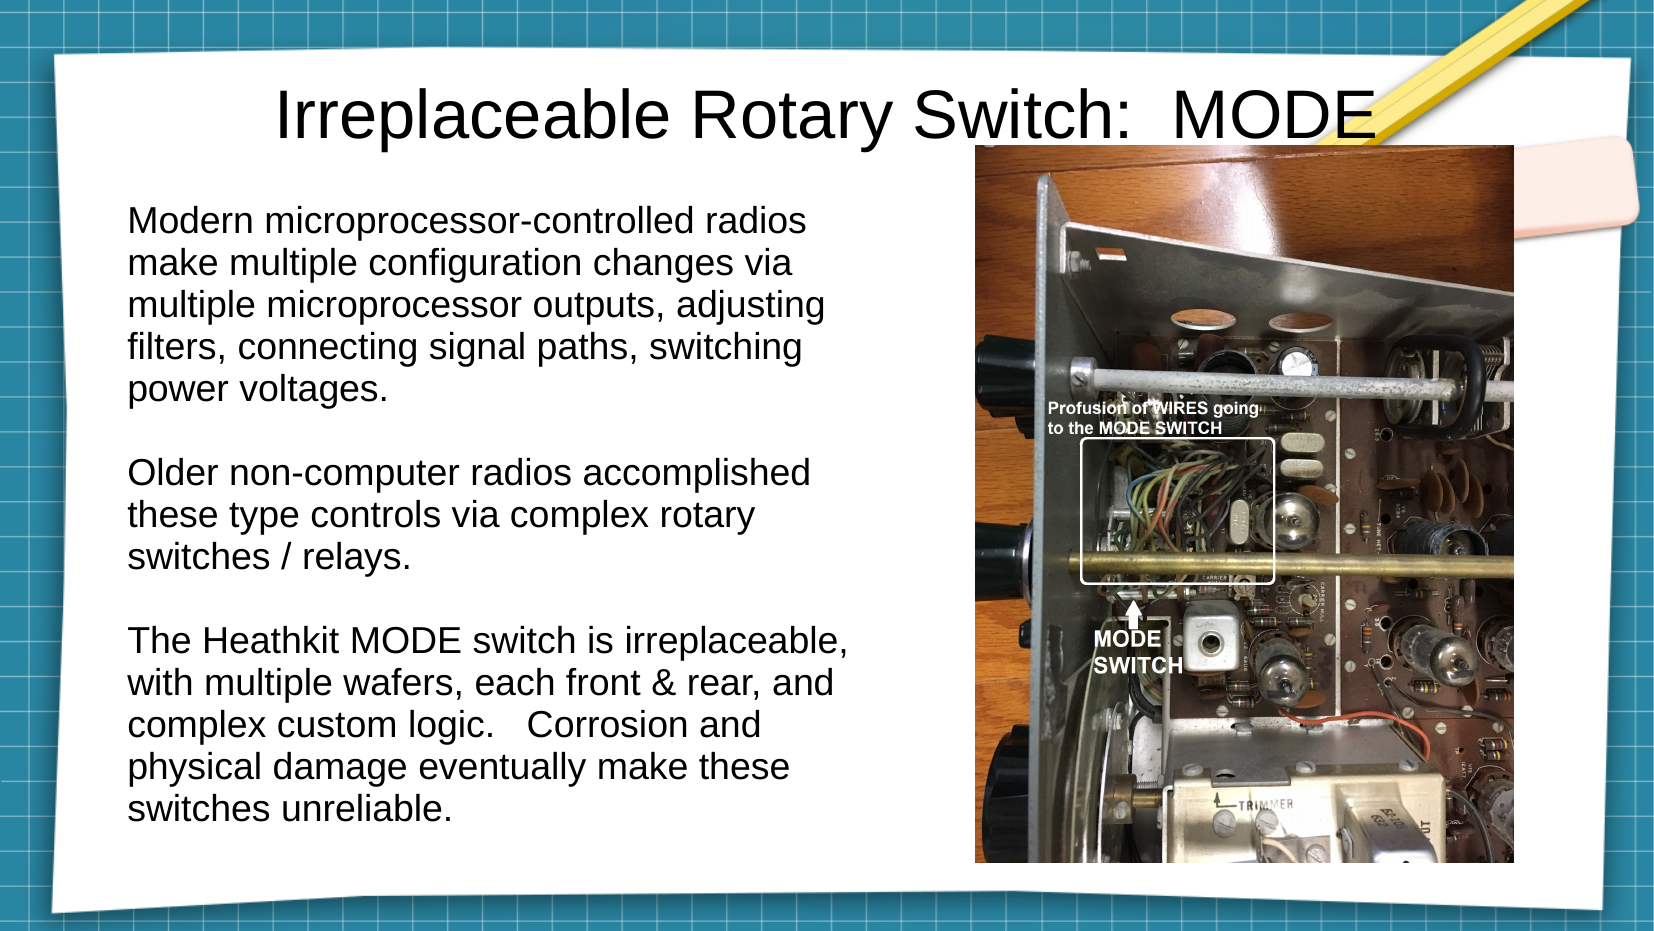

# Irreplaceable Rotary Switch: MODE
Modern microprocessor-controlled radios make multiple configuration changes via multiple microprocessor outputs, adjusting filters, connecting signal paths, switching power voltages.
Older non-computer radios accomplished these type controls via complex rotary switches / relays.
The Heathkit MODE switch is irreplaceable, with multiple wafers, each front & rear, and complex custom logic. Corrosion and physical damage eventually make these switches unreliable.